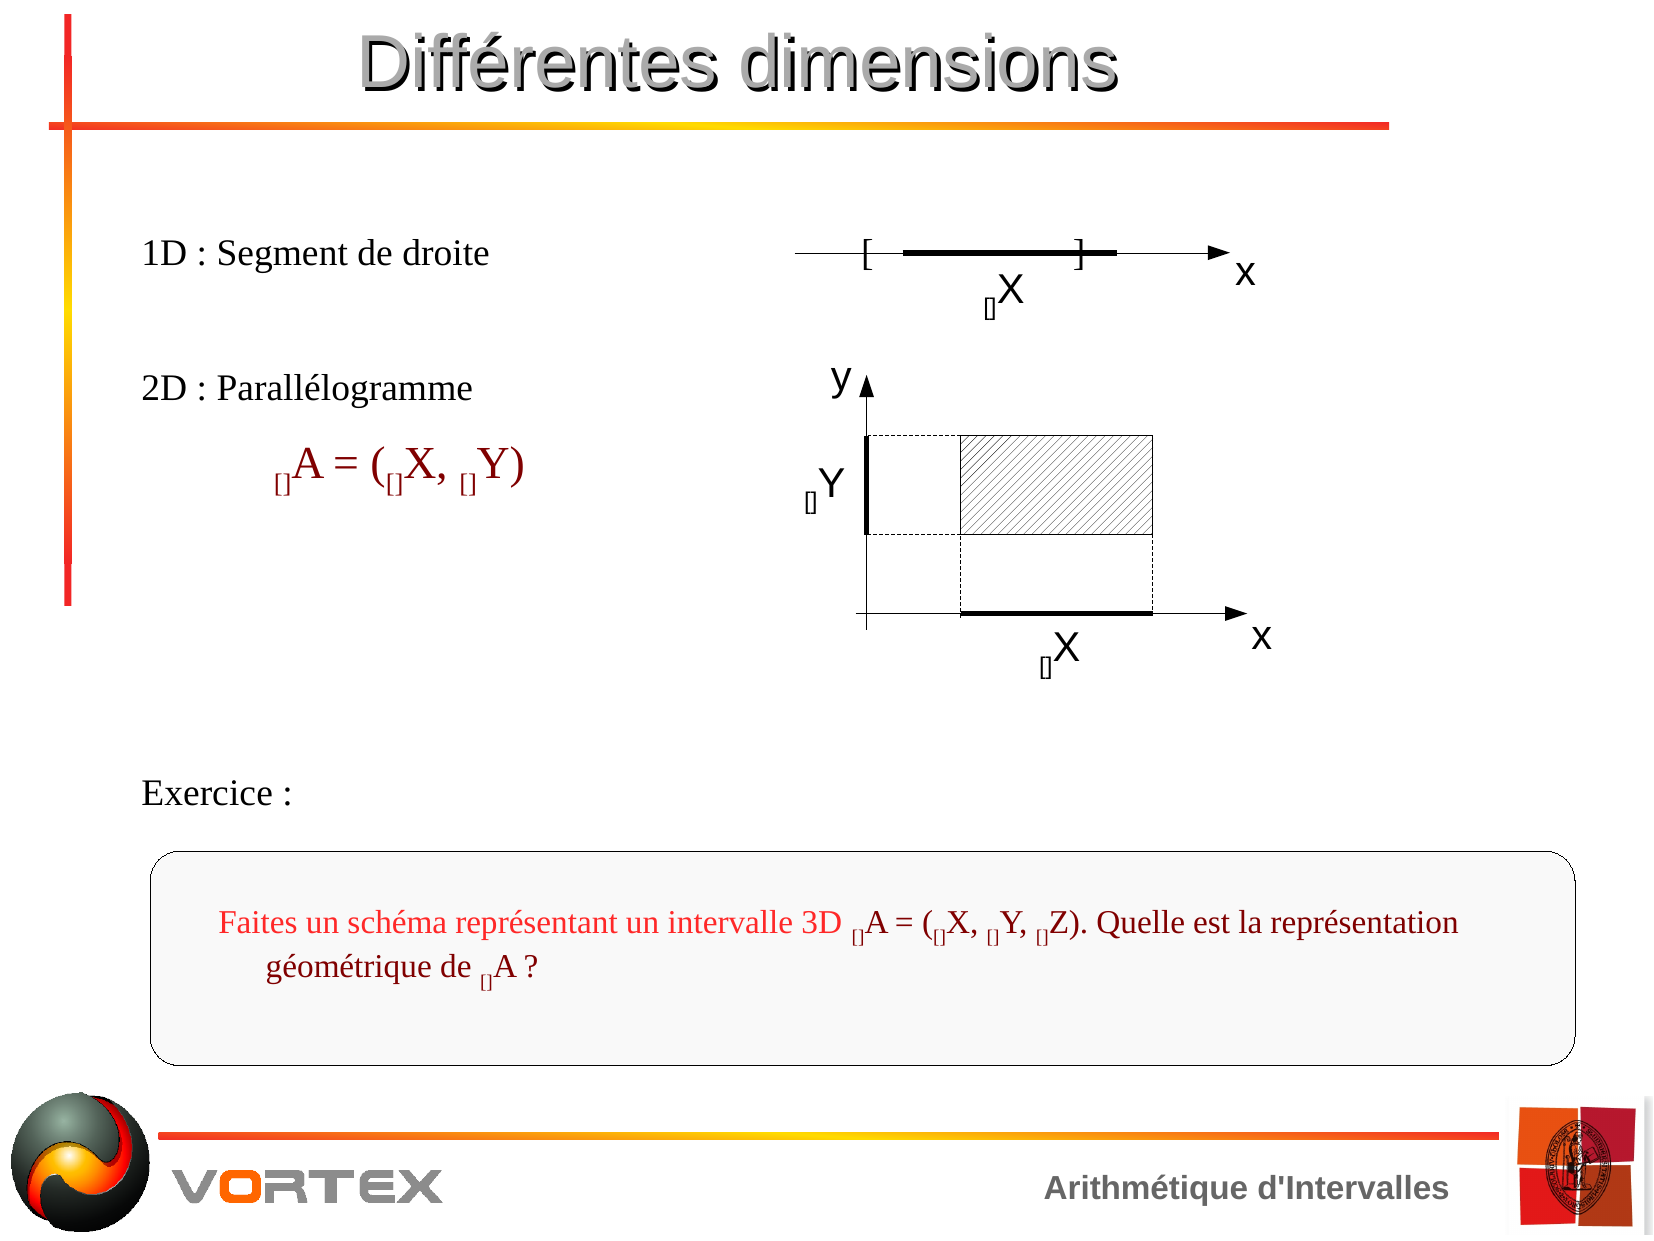

# Différentes dimensions
1D : Segment de droite [ ]
2D : Parallélogramme
[]A = ([]X, []Y)
Exercice :
Faites un schéma représentant un intervalle 3D []A = ([]X, []Y, []Z). Quelle est la représentation géométrique de []A ?
x
[]X
y
[]Y
x
[]X